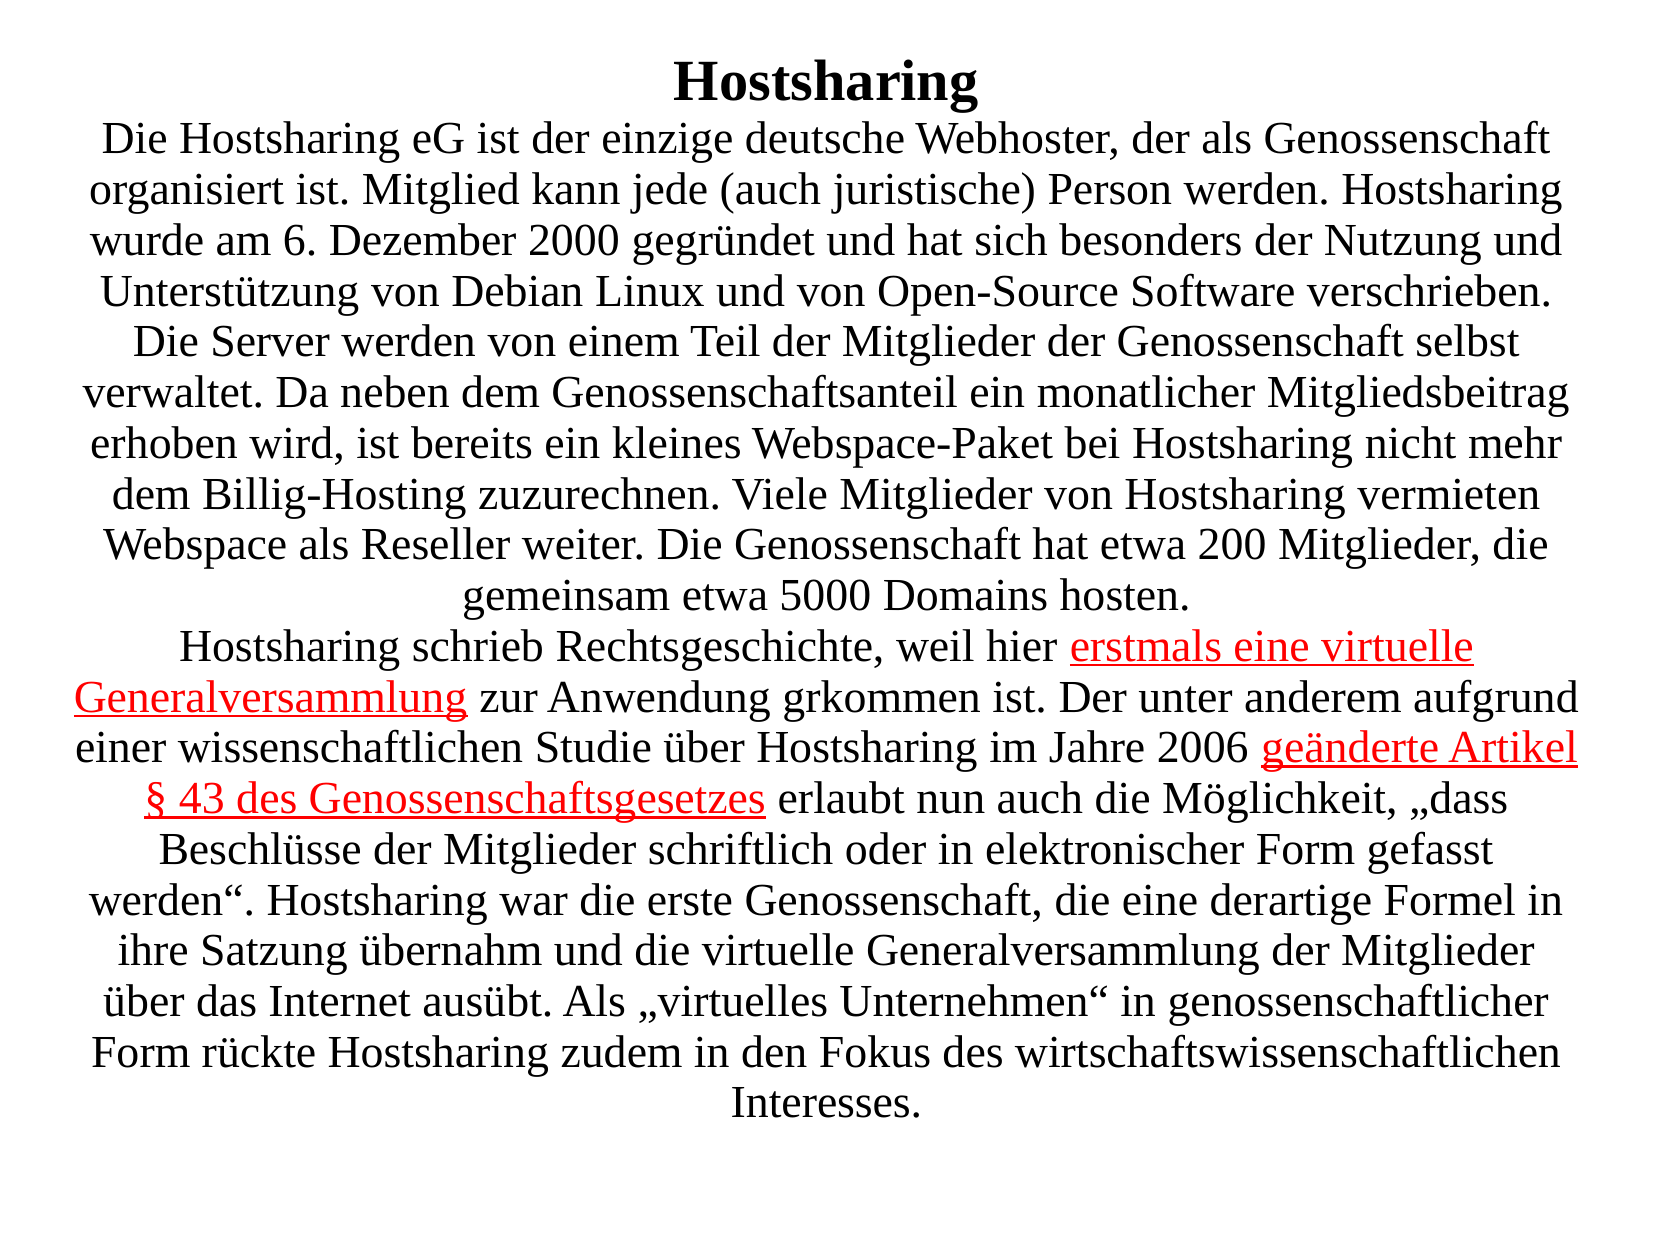

Hostsharing
Die Hostsharing eG ist der einzige deutsche Webhoster, der als Genossenschaft organisiert ist. Mitglied kann jede (auch juristische) Person werden. Hostsharing wurde am 6. Dezember 2000 gegründet und hat sich besonders der Nutzung und Unterstützung von Debian Linux und von Open-Source Software verschrieben. Die Server werden von einem Teil der Mitglieder der Genossenschaft selbst verwaltet. Da neben dem Genossenschaftsanteil ein monatlicher Mitgliedsbeitrag erhoben wird, ist bereits ein kleines Webspace-Paket bei Hostsharing nicht mehr dem Billig-Hosting zuzurechnen. Viele Mitglieder von Hostsharing vermieten Webspace als Reseller weiter. Die Genossenschaft hat etwa 200 Mitglieder, die gemeinsam etwa 5000 Domains hosten.
Hostsharing schrieb Rechtsgeschichte, weil hier erstmals eine virtuelle Generalversammlung zur Anwendung grkommen ist. Der unter anderem aufgrund einer wissenschaftlichen Studie über Hostsharing im Jahre 2006 geänderte Artikel § 43 des Genossenschaftsgesetzes erlaubt nun auch die Möglichkeit, „dass Beschlüsse der Mitglieder schriftlich oder in elektronischer Form gefasst werden“. Hostsharing war die erste Genossenschaft, die eine derartige Formel in ihre Satzung übernahm und die virtuelle Generalversammlung der Mitglieder über das Internet ausübt. Als „virtuelles Unternehmen“ in genossenschaftlicher Form rückte Hostsharing zudem in den Fokus des wirtschaftswissenschaftlichen Interesses.